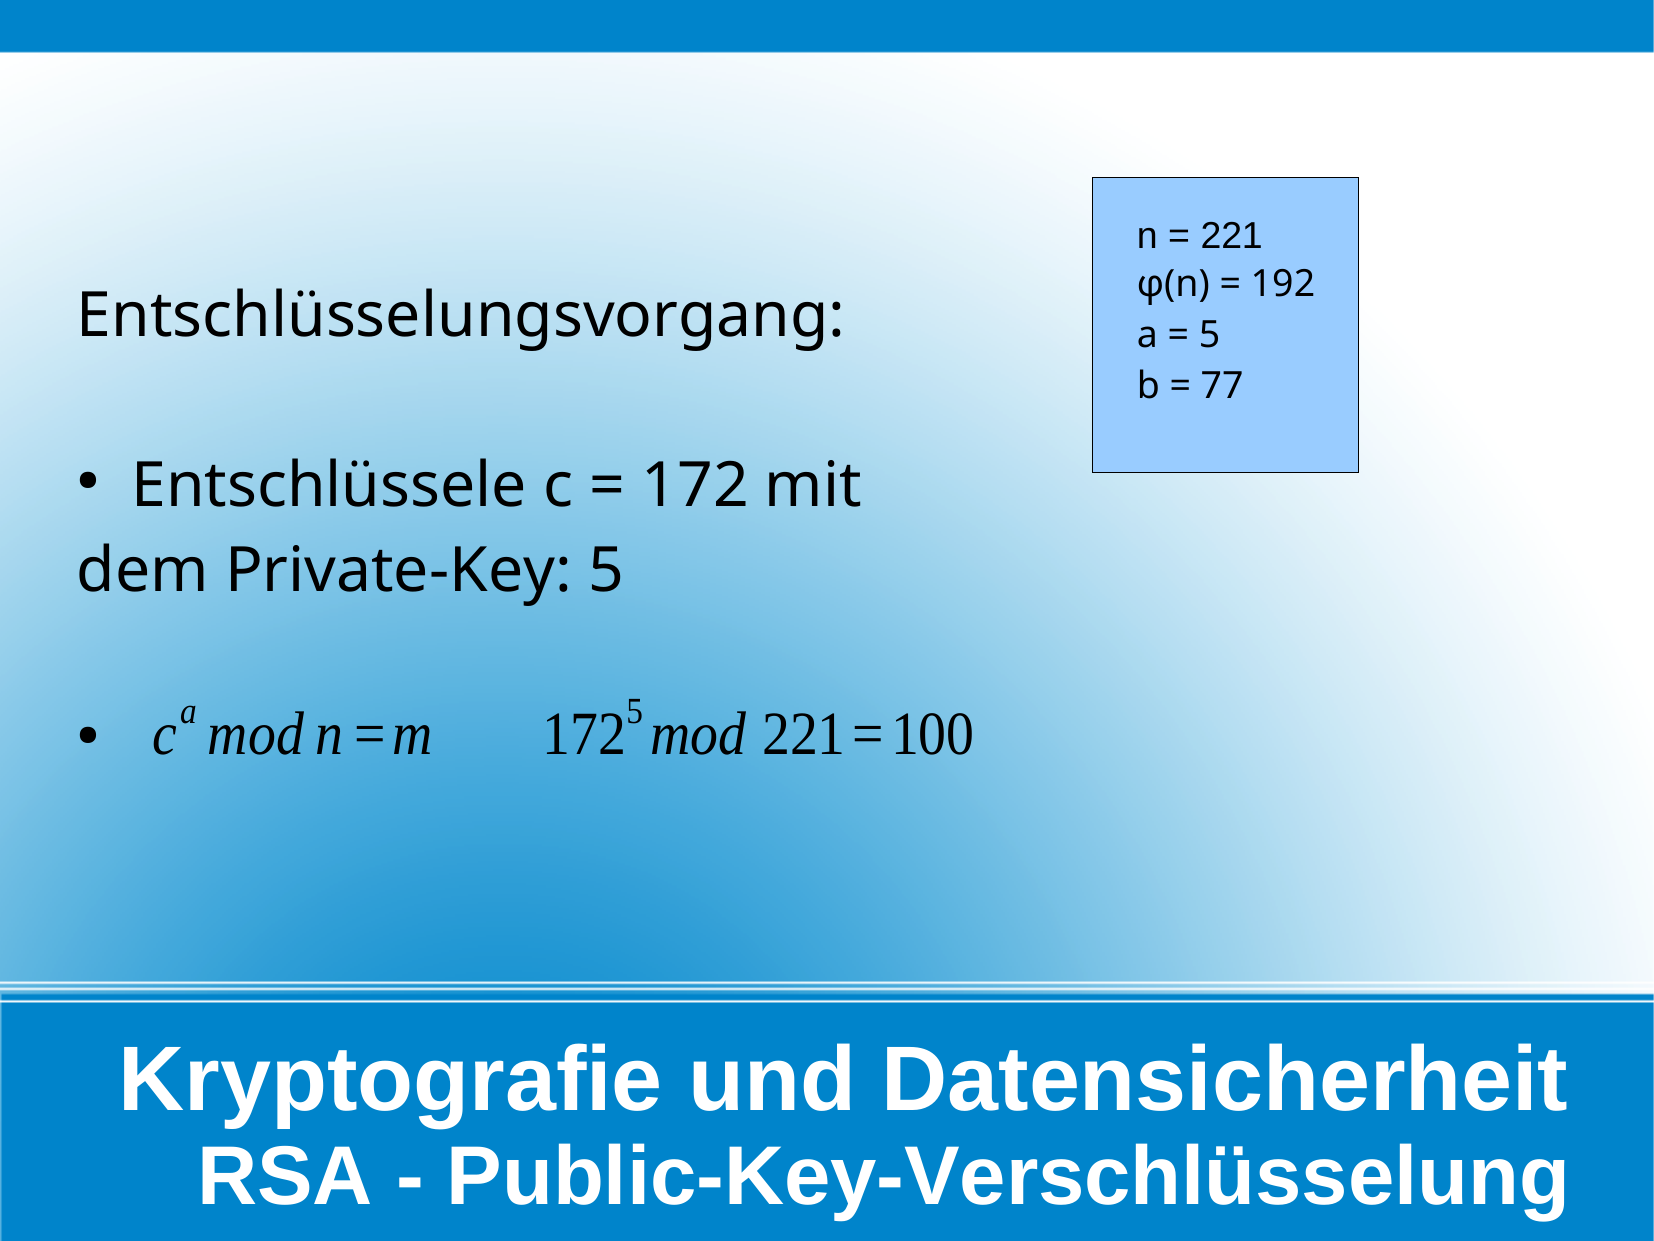

Entschlüsselungsvorgang:
 Entschlüssele c = 172 mit dem Private-Key: 5
n = 221
φ(n) = 192
a = 5
b = 77
# Kryptografie und Datensicherheit RSA - Public-Key-Verschlüsselung